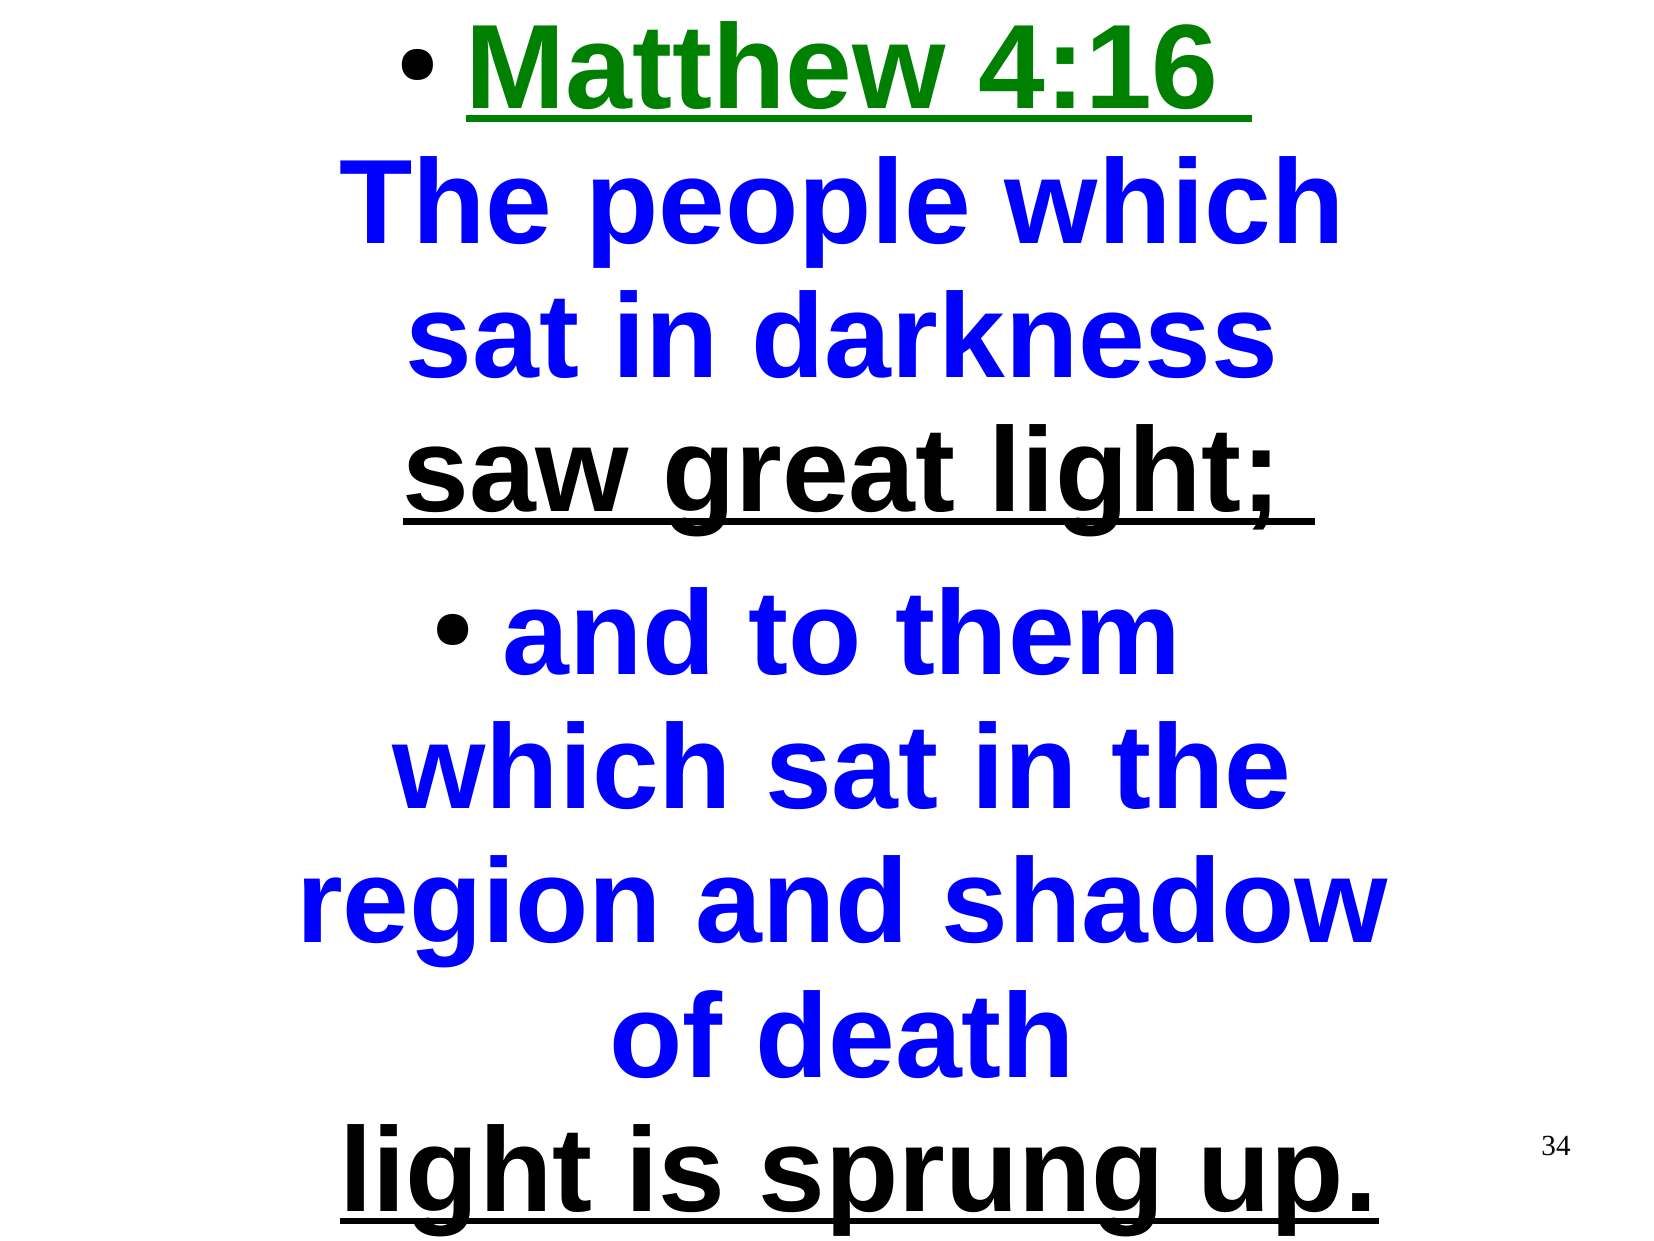

# Matthew 4:16 The people which sat in darkness saw great light;
and to them
which sat in the
region and shadow
of death
light is sprung up.
34